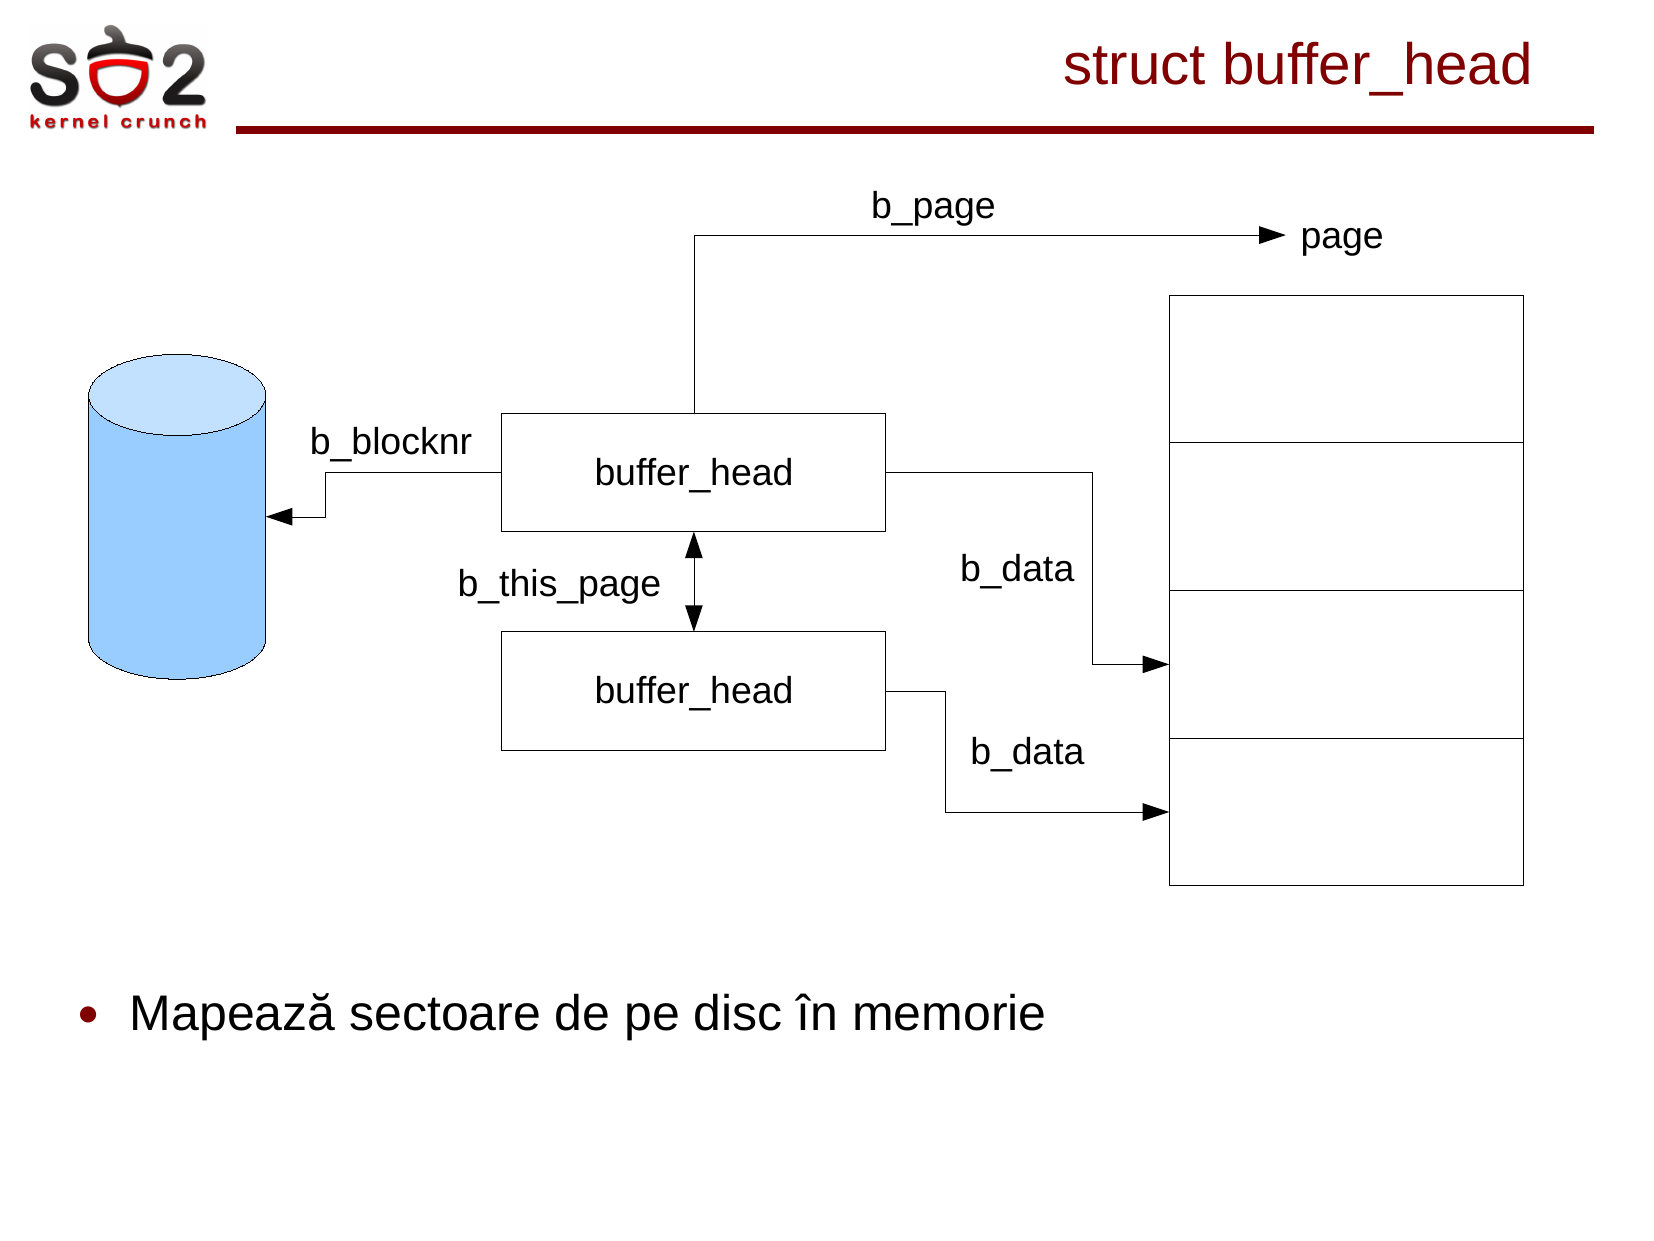

struct buffer_head
b_page
page
b_blocknr
buffer_head
b_this_page
buffer_head
# Mapează sectoare de pe disc în memorie